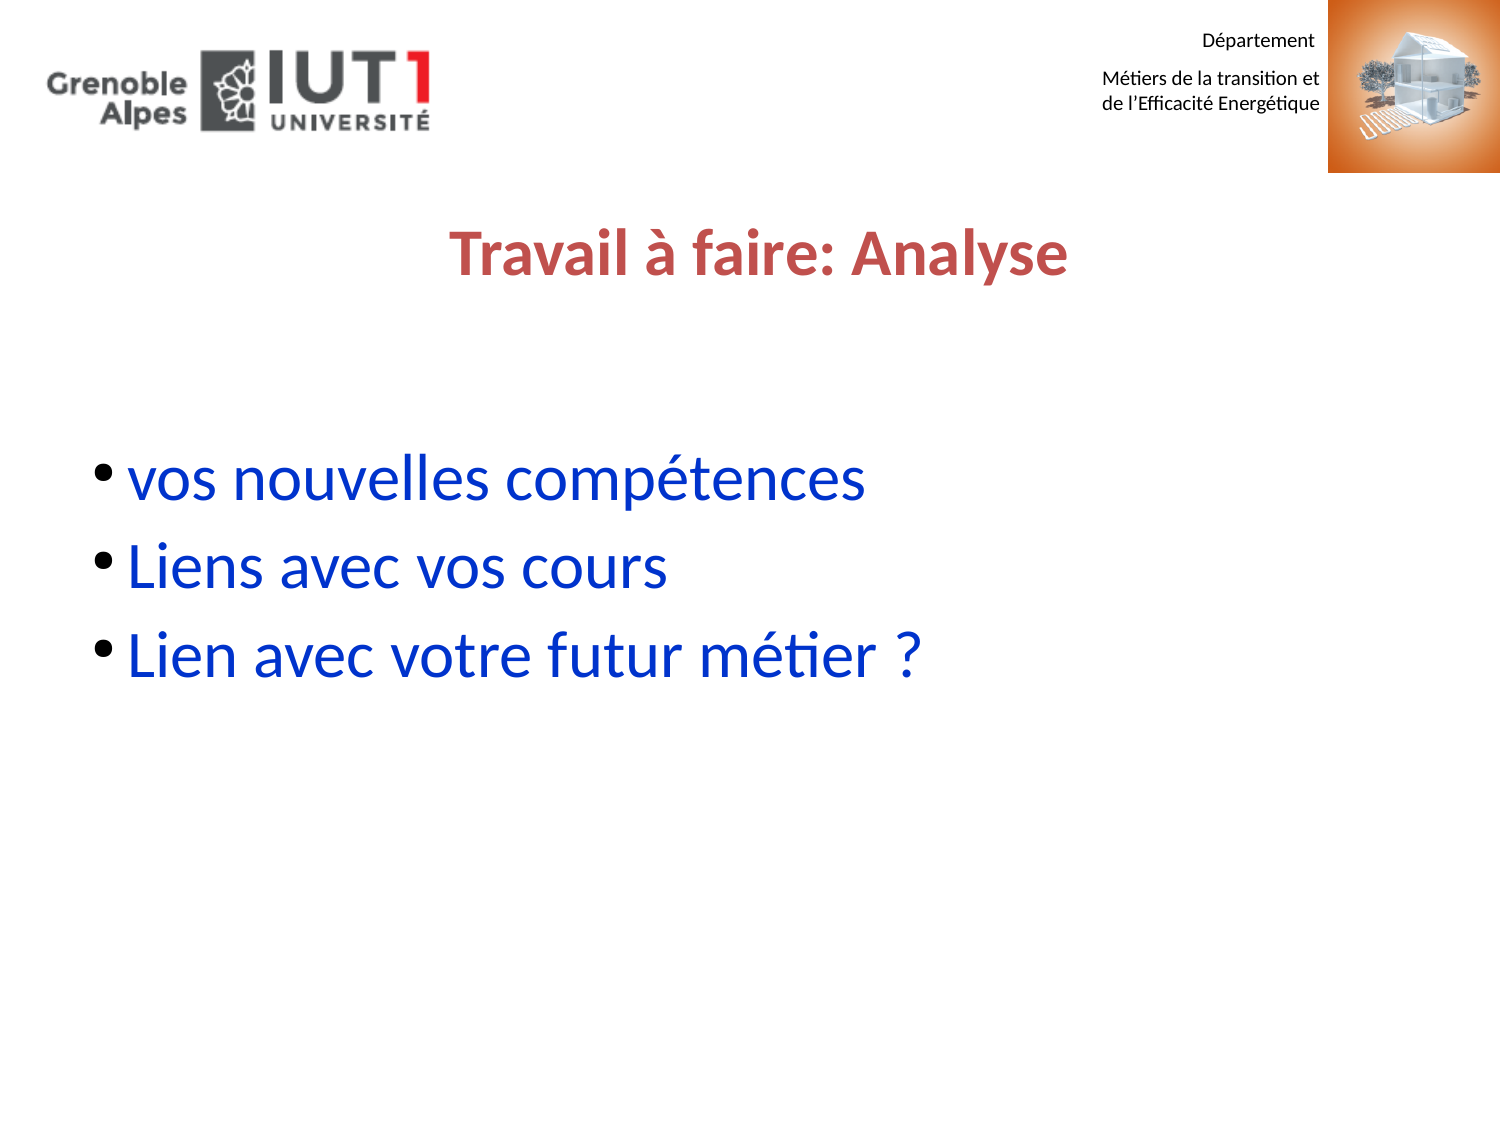

Département
Métiers de la transition et de l’Efficacité Energétique
# Travail à faire: Analyse
vos nouvelles compétences
Liens avec vos cours
Lien avec votre futur métier ?